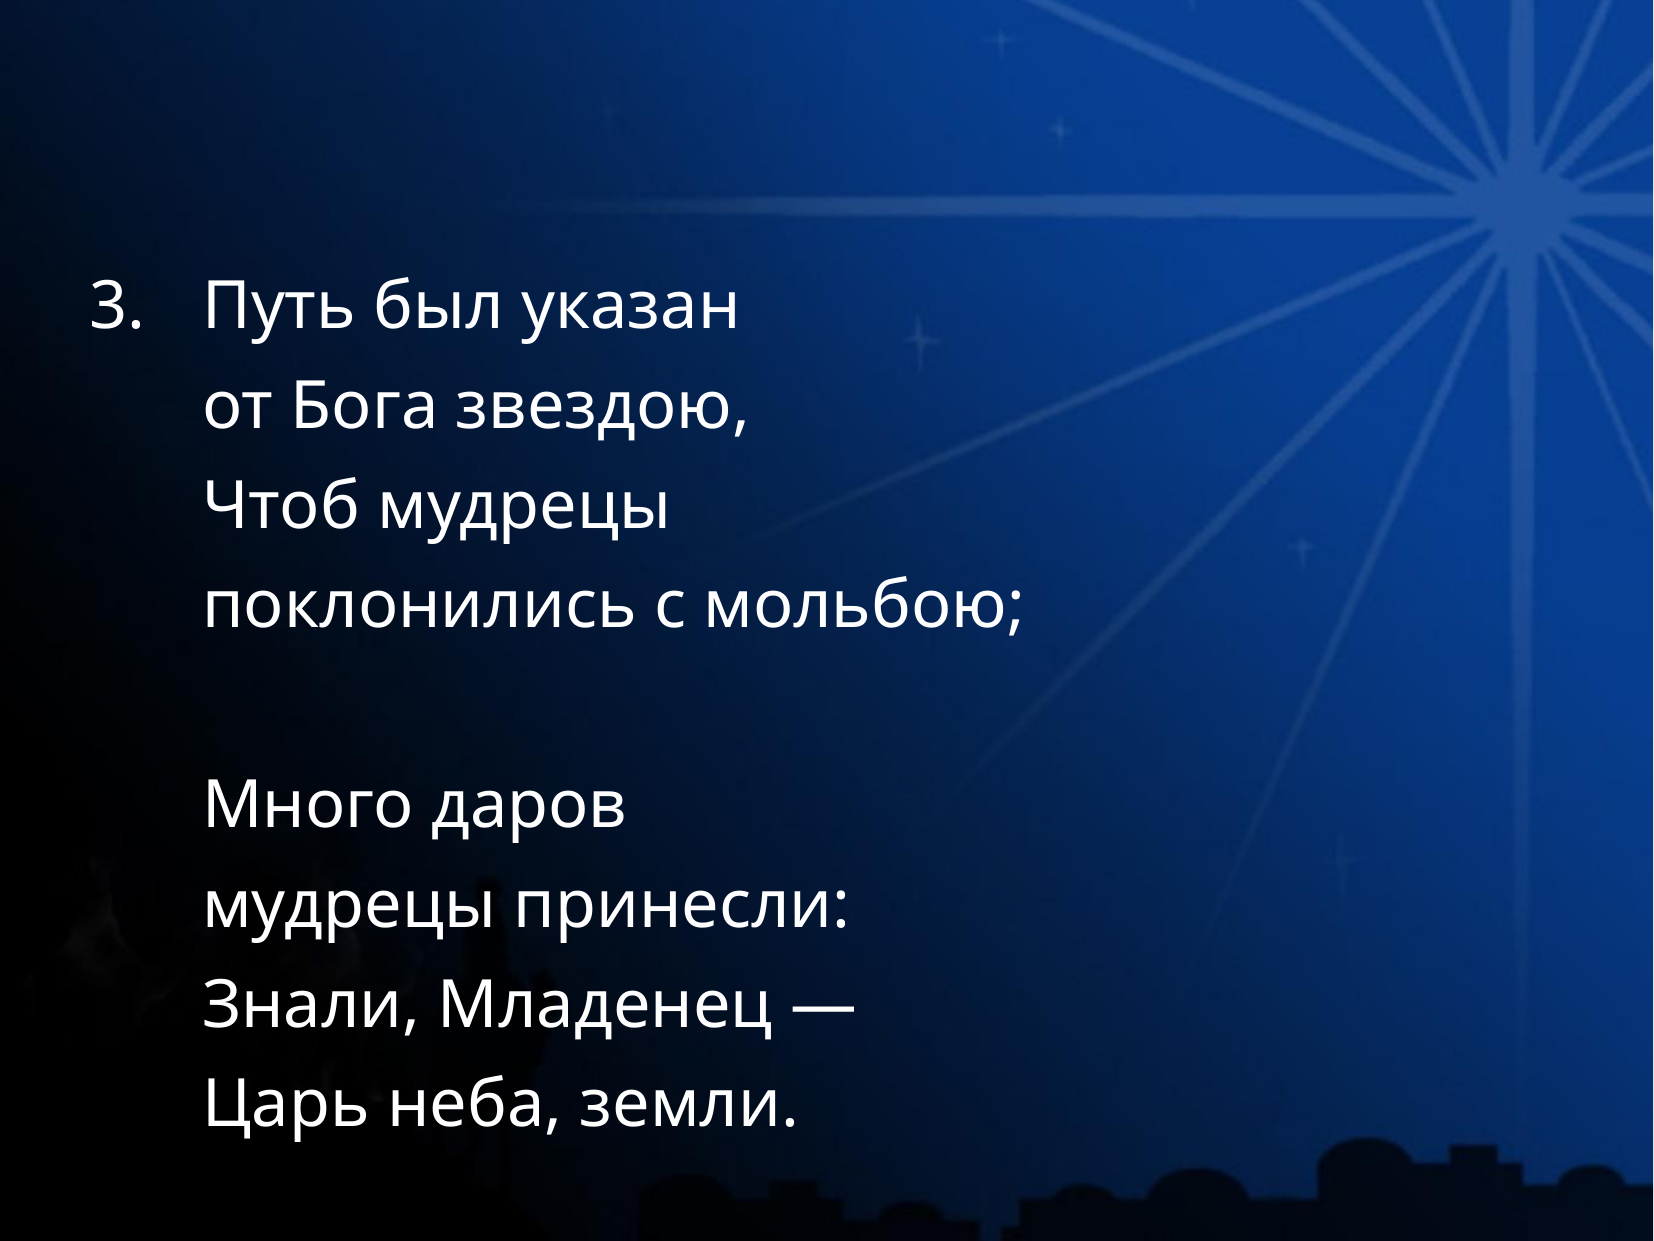

3.	Путь был указан
	от Бога звездою,
	Чтоб мудрецы
	поклонились с мольбою;
	Много даров
	мудрецы принесли:
	Знали, Младенец —
	Царь неба, земли.